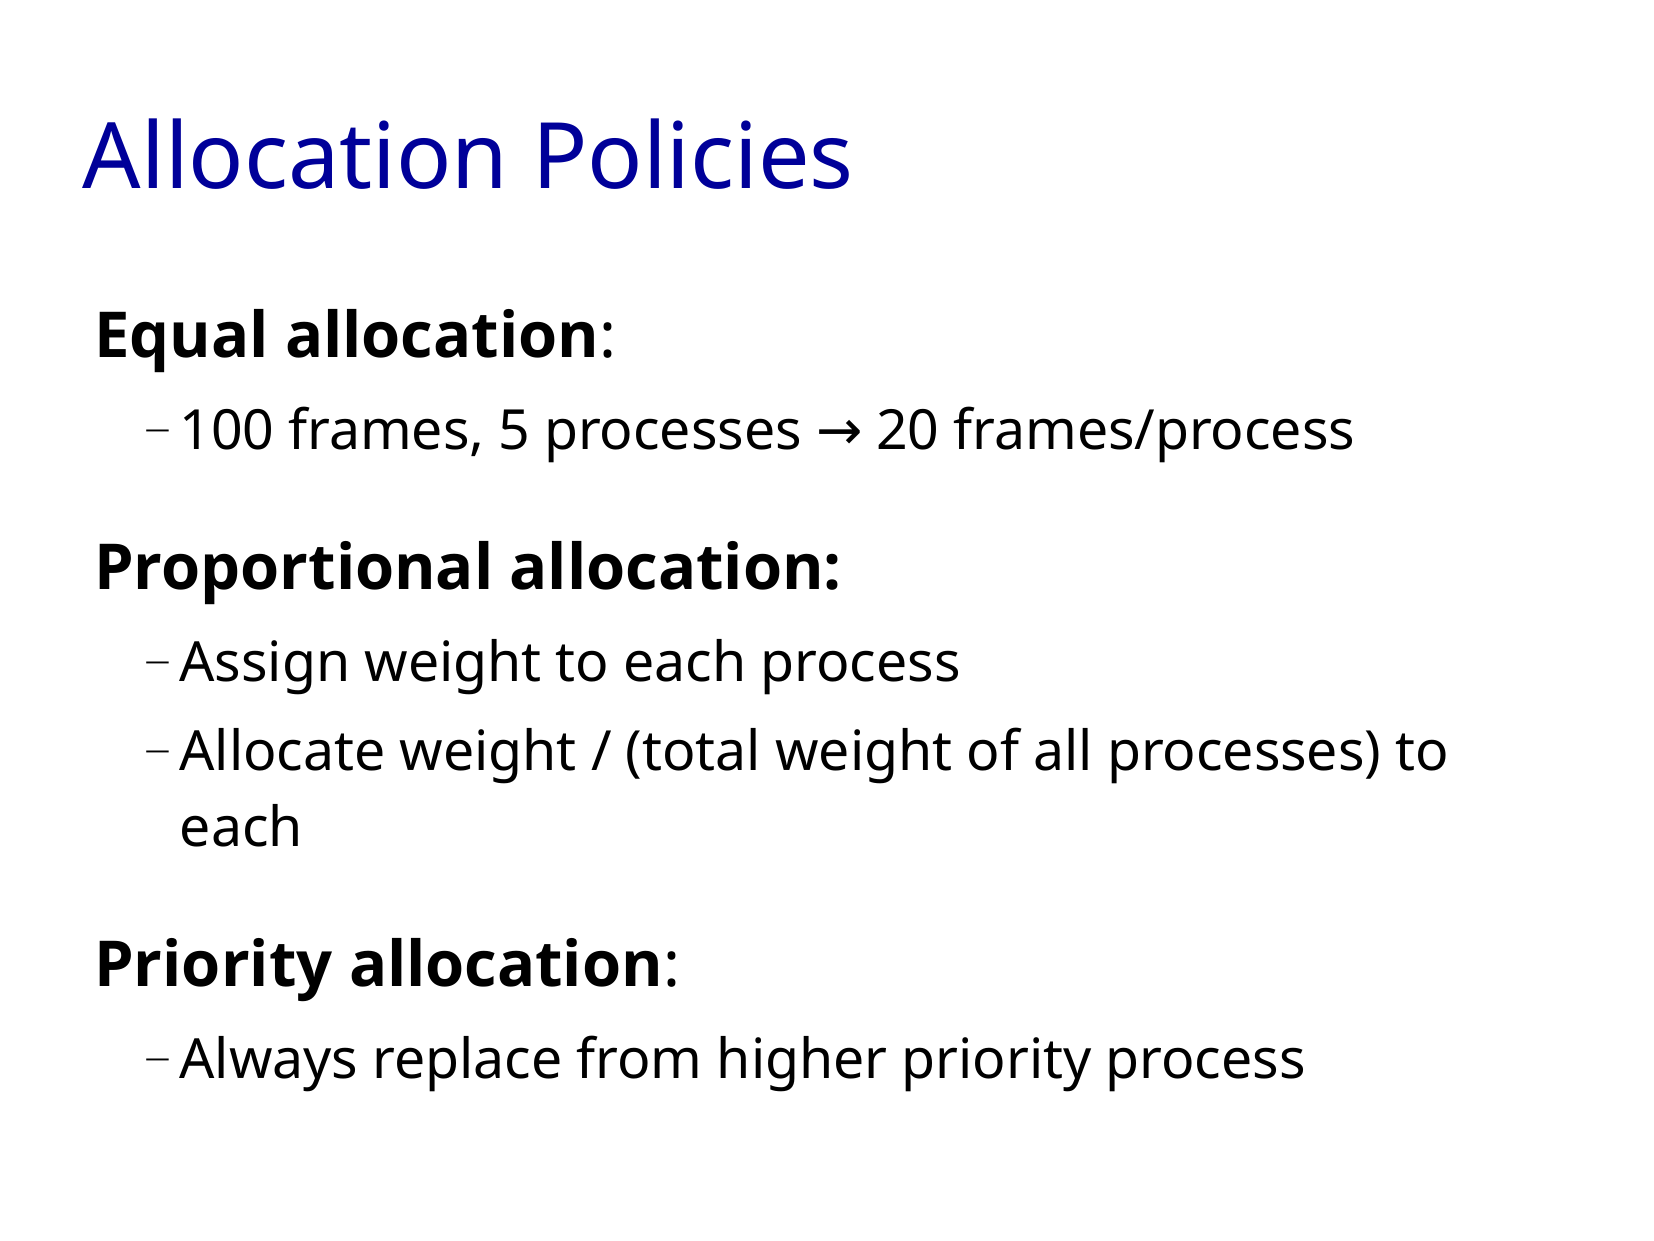

# Allocation Policies
Equal allocation:
100 frames, 5 processes → 20 frames/process
Proportional allocation:
Assign weight to each process
Allocate weight / (total weight of all processes) to each
Priority allocation:
Always replace from higher priority process